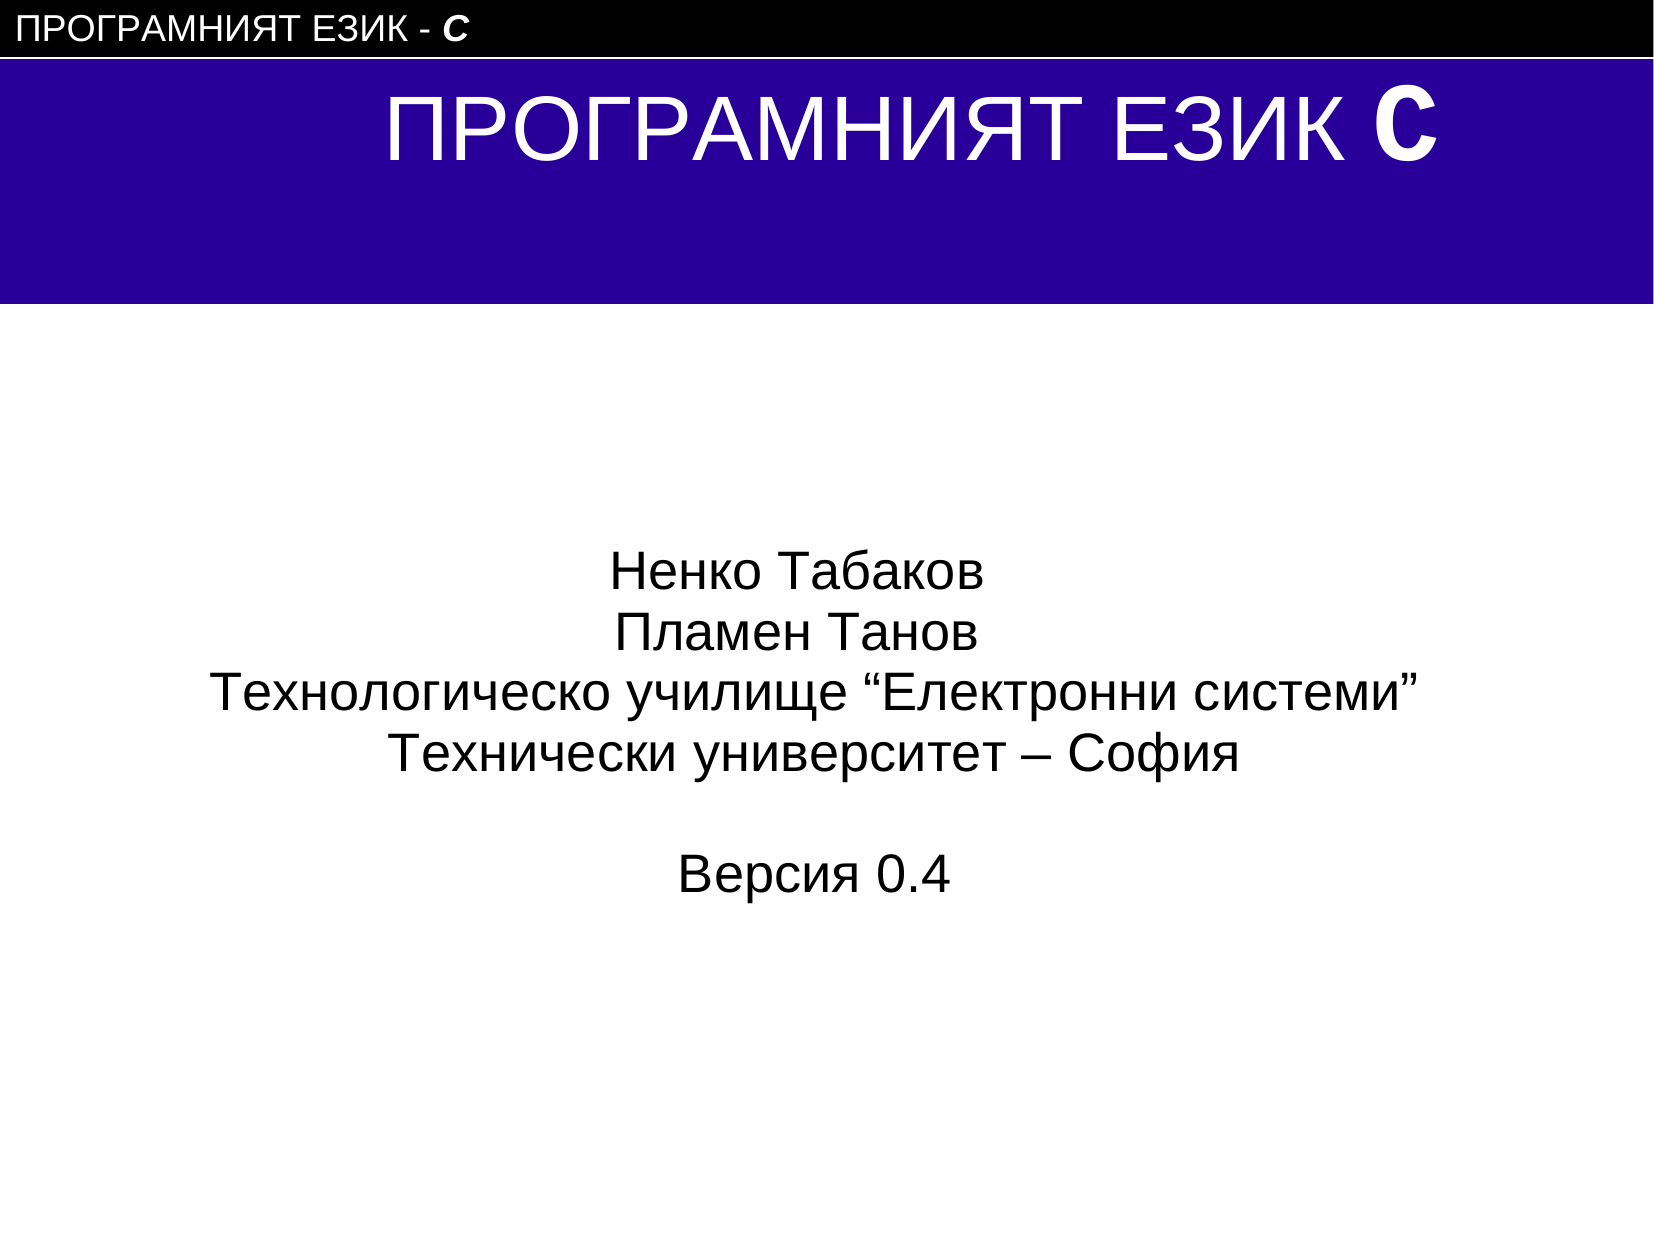

ПРОГРАМНИЯT ЕЗИК - С
					ПРОГРАМНИЯT ЕЗИК С
Ненко Табаков
Пламен Танов
Технологическо училище “Електронни системи”
Технически университет – София
Версия 0.4